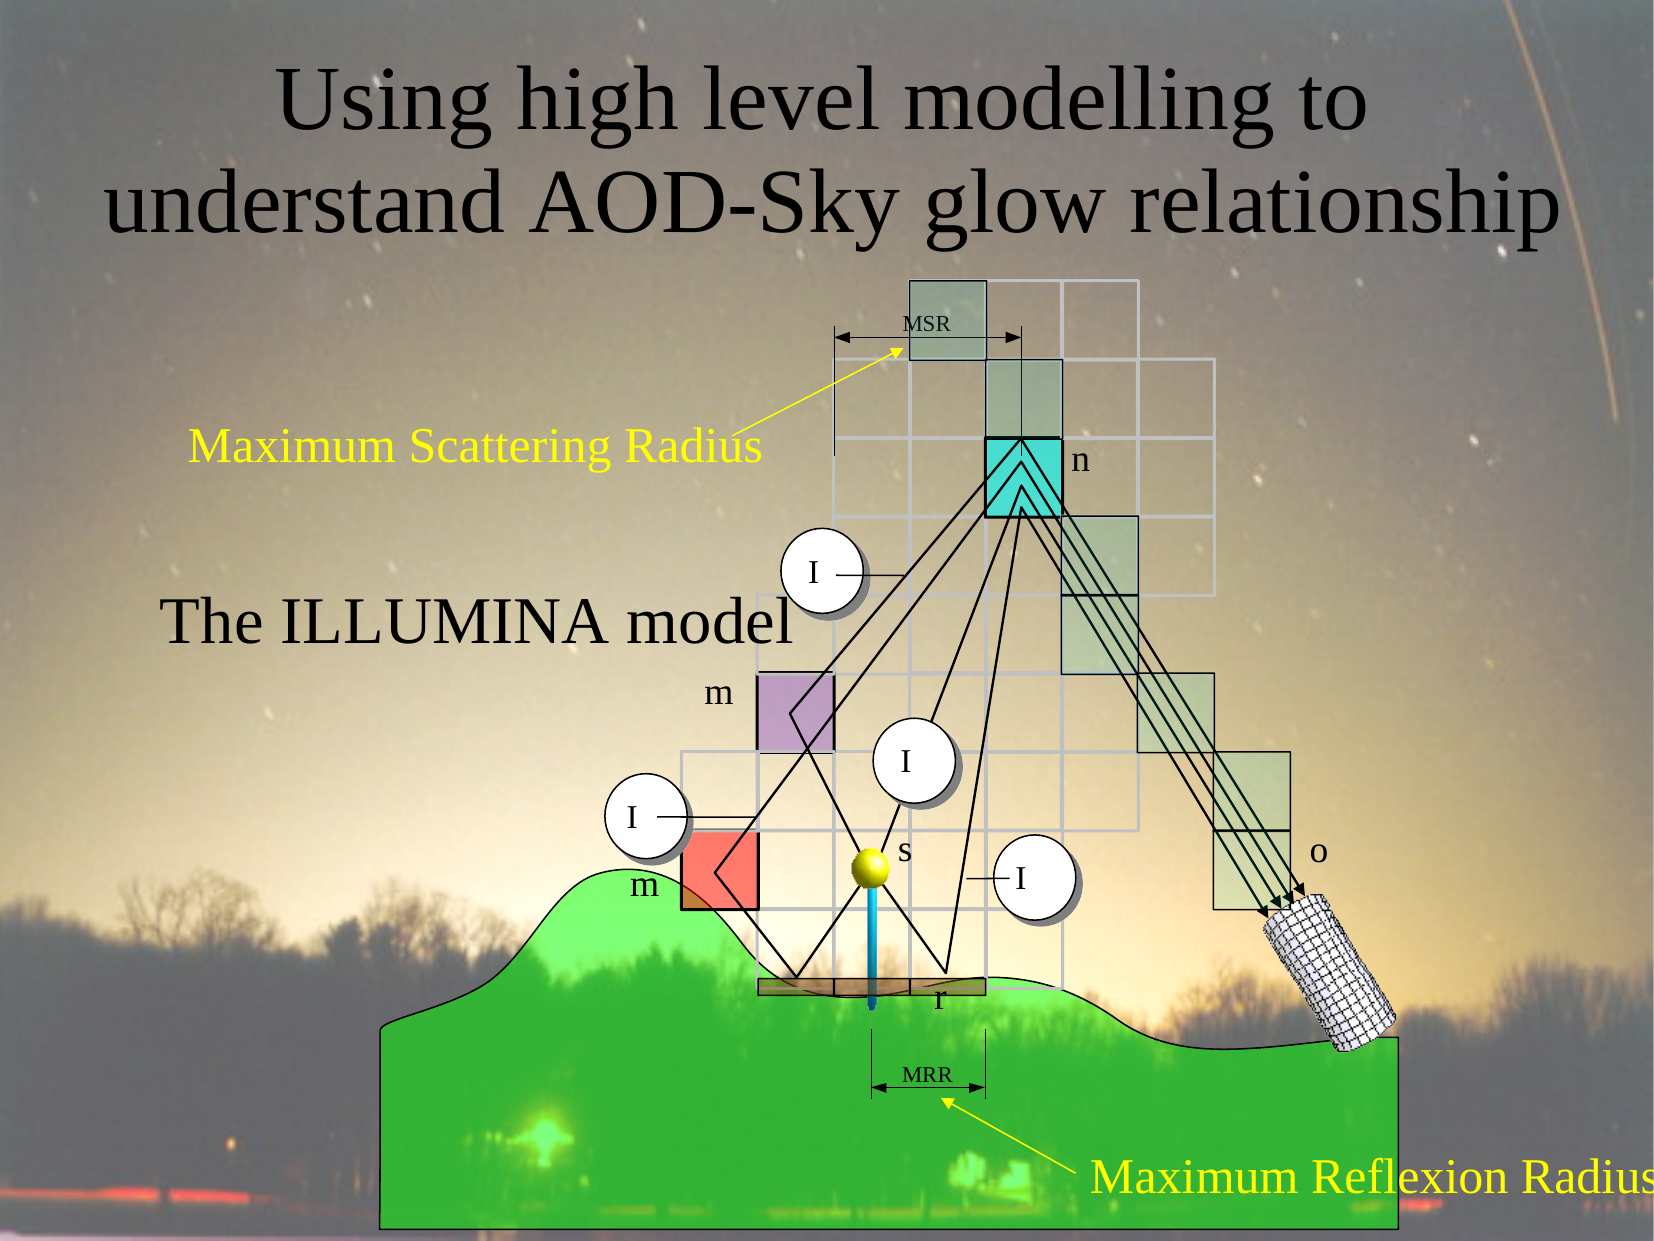

Using high level modelling to
understand AOD-Sky glow relationship
Maximum Scattering Radius
n
I2
The ILLUMINA model
m
I1
Ir2
s
o
Ir1
m
r
Maximum Reflexion Radius